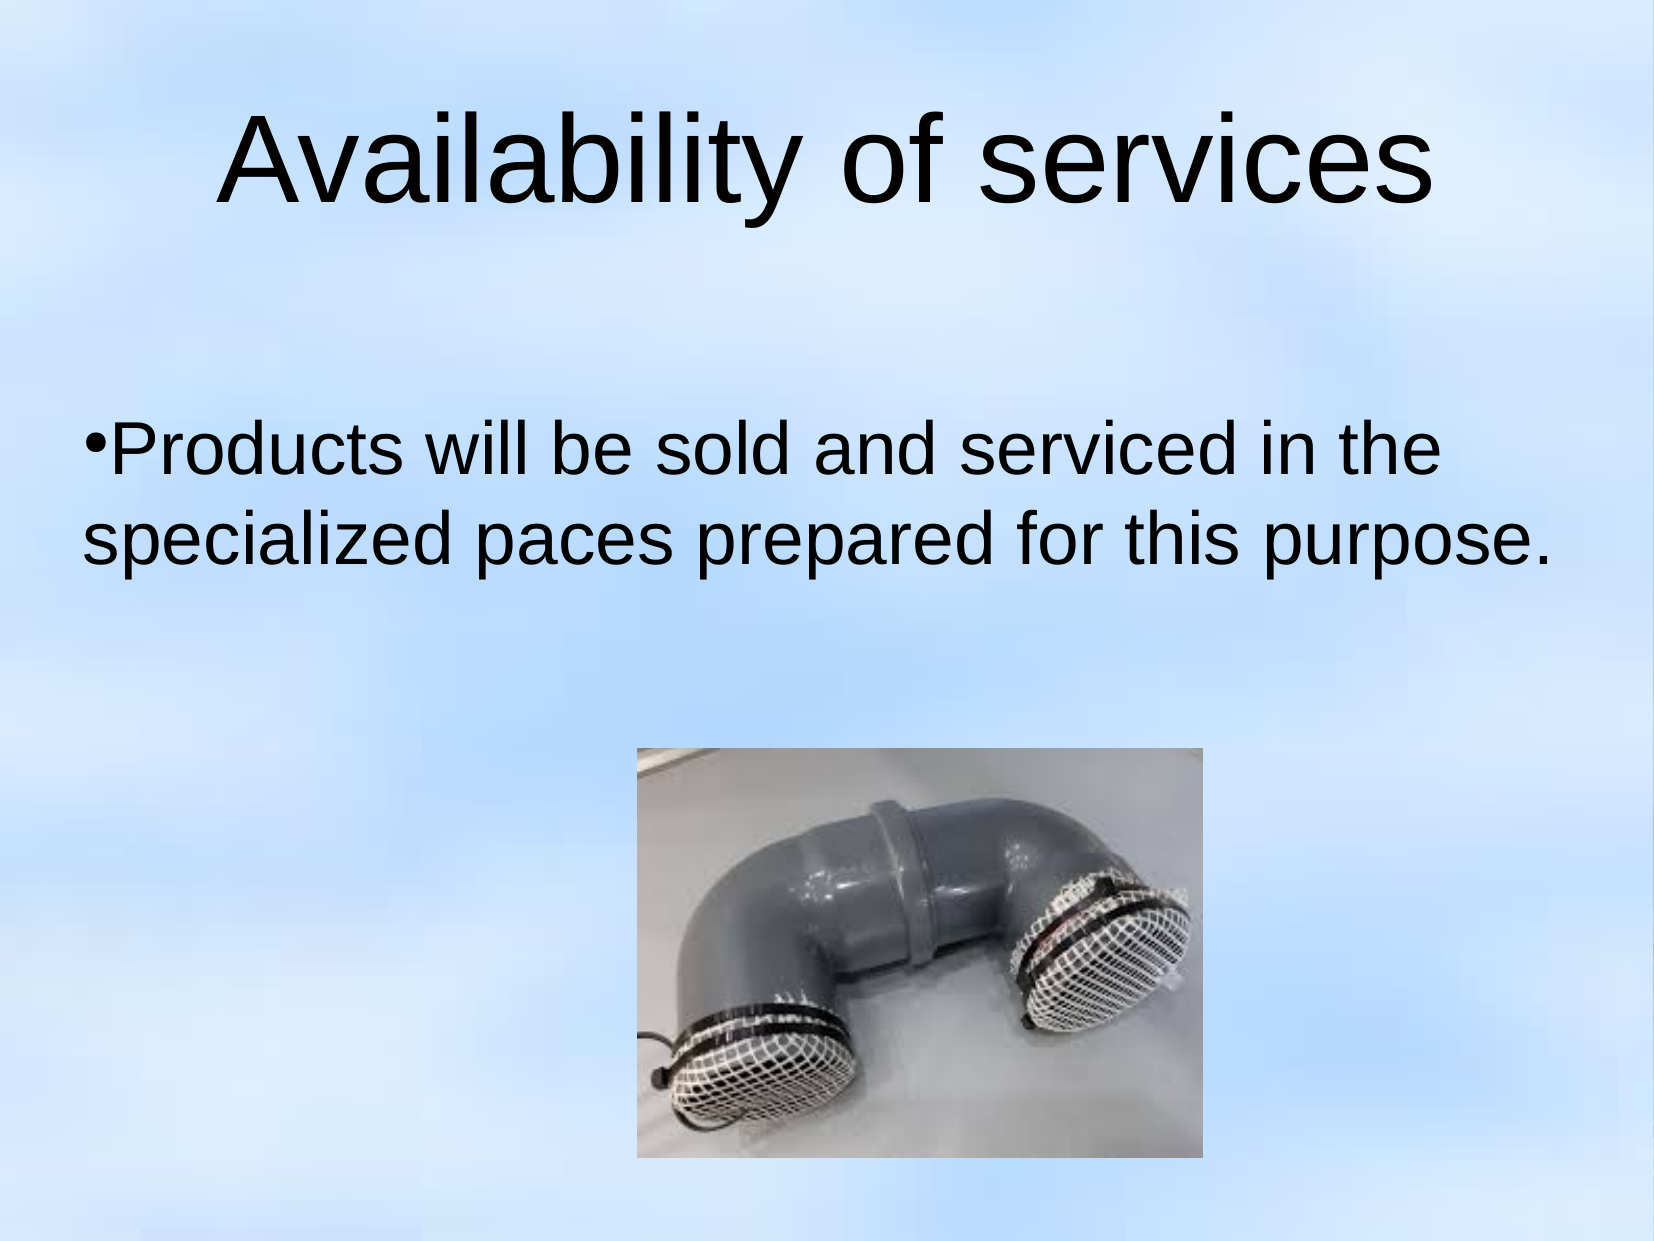

# Availability of services
Products will be sold and serviced in the specialized paces prepared for this purpose.